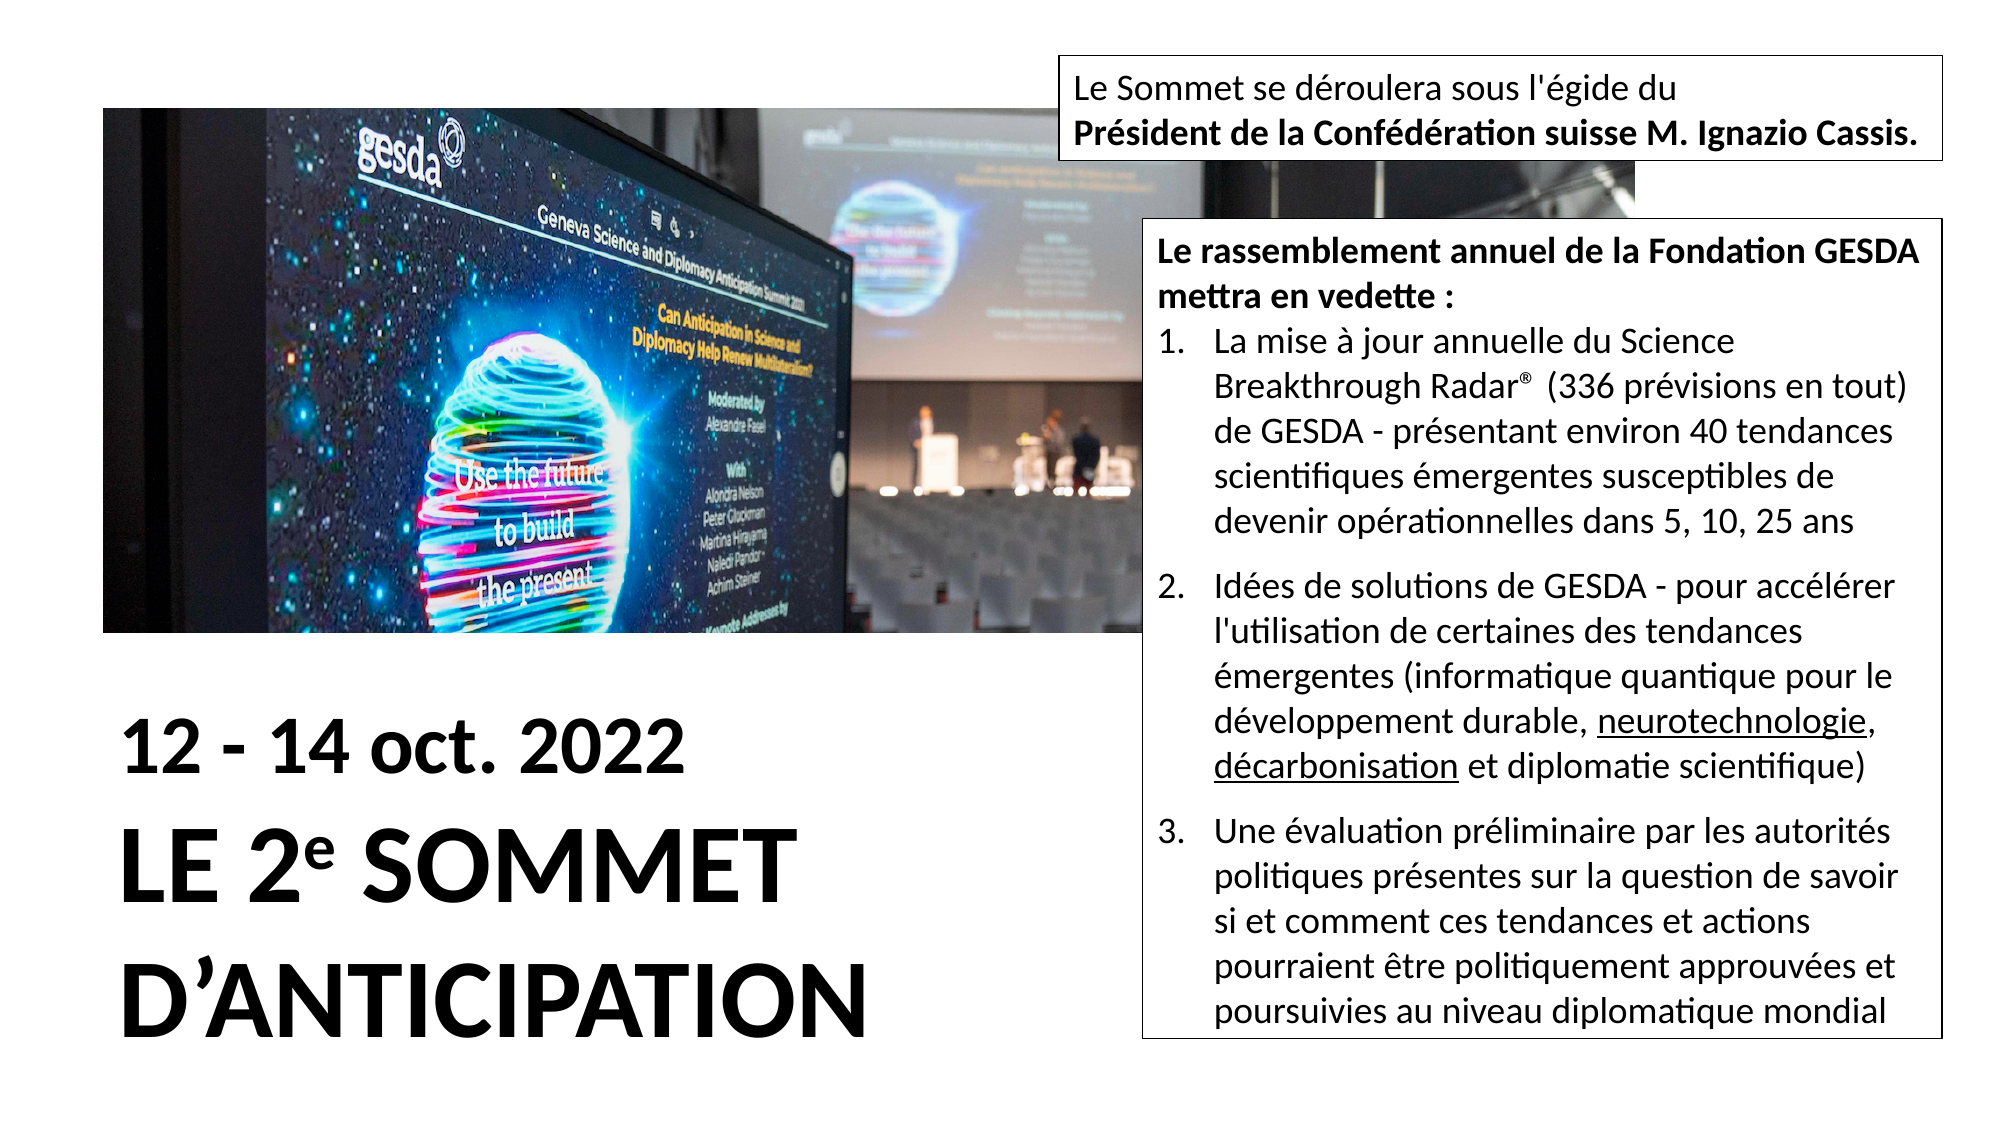

Le Sommet se déroulera sous l'égide du
Président de la Confédération suisse M. Ignazio Cassis.
Le rassemblement annuel de la Fondation GESDA mettra en vedette :
La mise à jour annuelle du Science Breakthrough Radar® (336 prévisions en tout) de GESDA - présentant environ 40 tendances scientifiques émergentes susceptibles de devenir opérationnelles dans 5, 10, 25 ans
Idées de solutions de GESDA - pour accélérer l'utilisation de certaines des tendances émergentes (informatique quantique pour le développement durable, neurotechnologie, décarbonisation et diplomatie scientifique)
Une évaluation préliminaire par les autorités politiques présentes sur la question de savoir si et comment ces tendances et actions pourraient être politiquement approuvées et poursuivies au niveau diplomatique mondial
12 - 14 oct. 2022
LE 2e SOMMET
D’ANTICIPATION